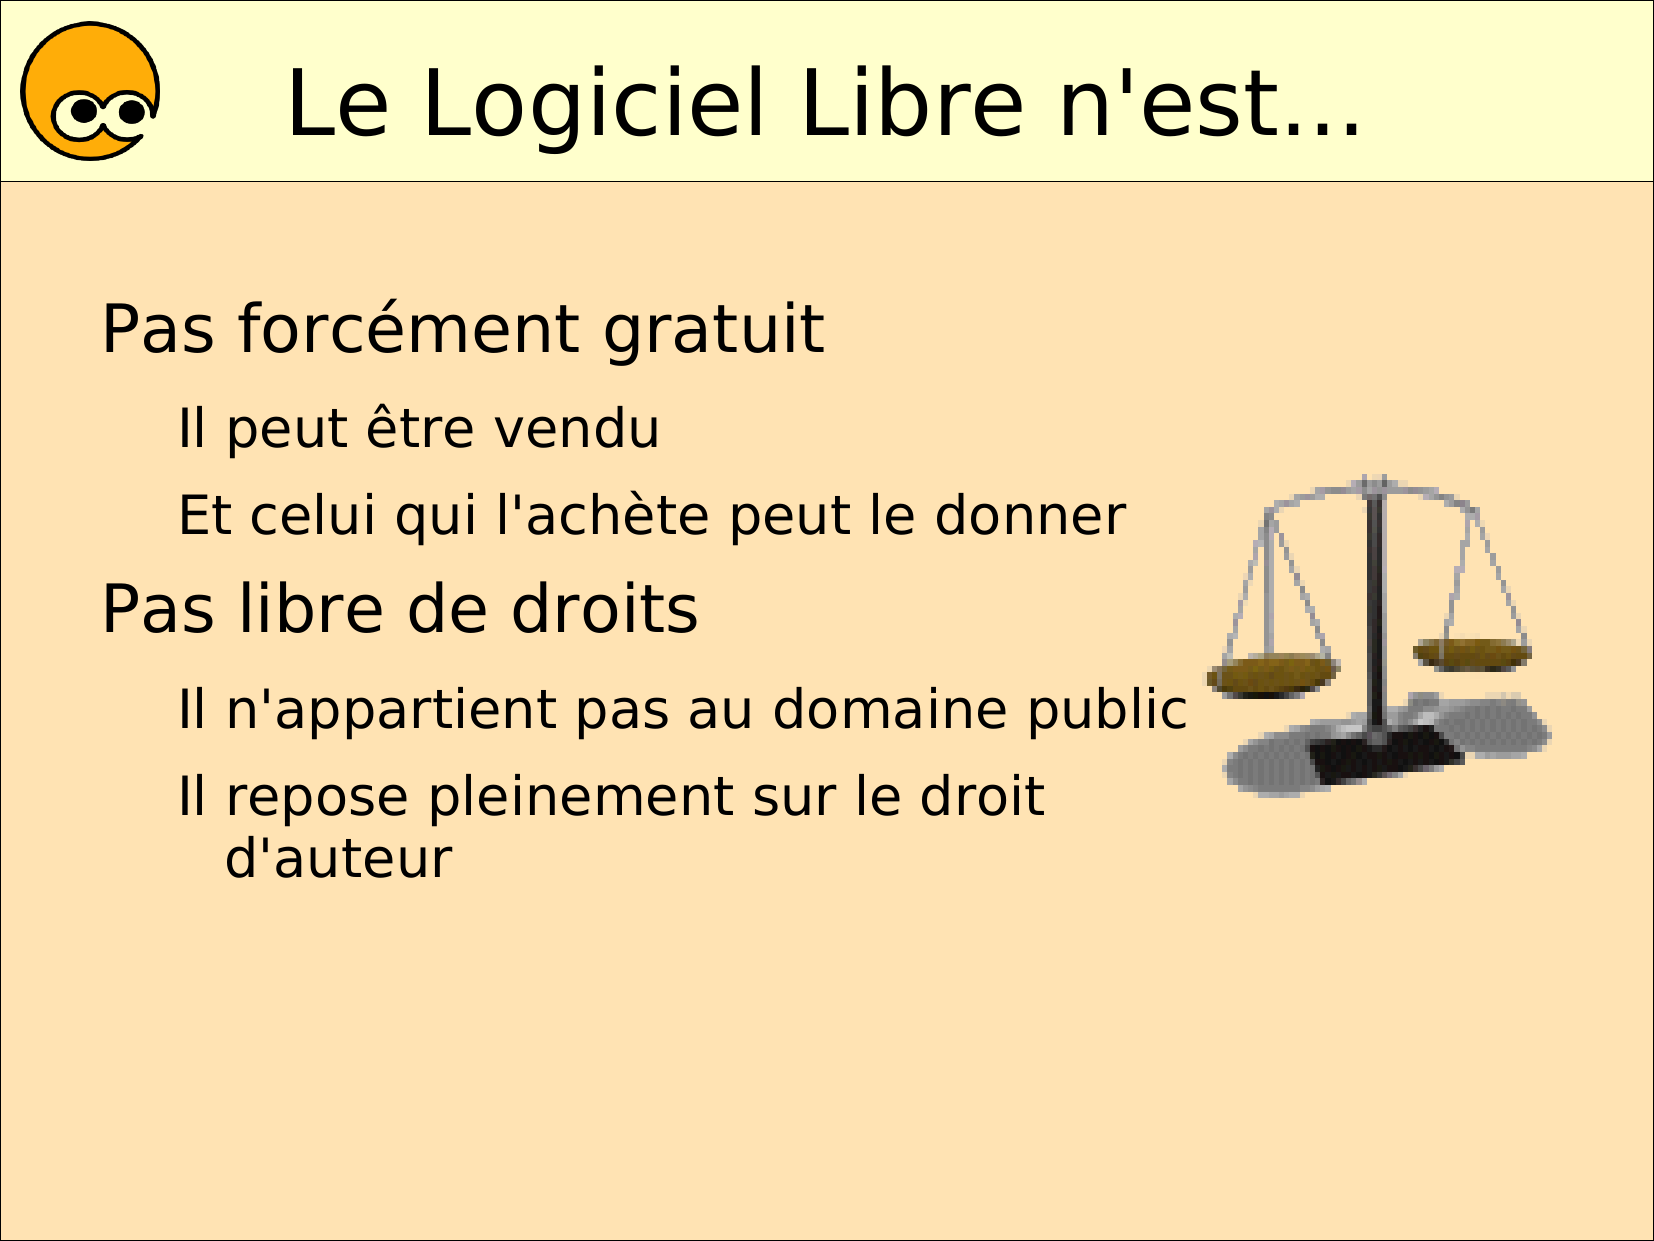

# Le Logiciel Libre n'est...
Pas forcément gratuit
Il peut être vendu
Et celui qui l'achète peut le donner
Pas libre de droits
Il n'appartient pas au domaine public
Il repose pleinement sur le droit d'auteur